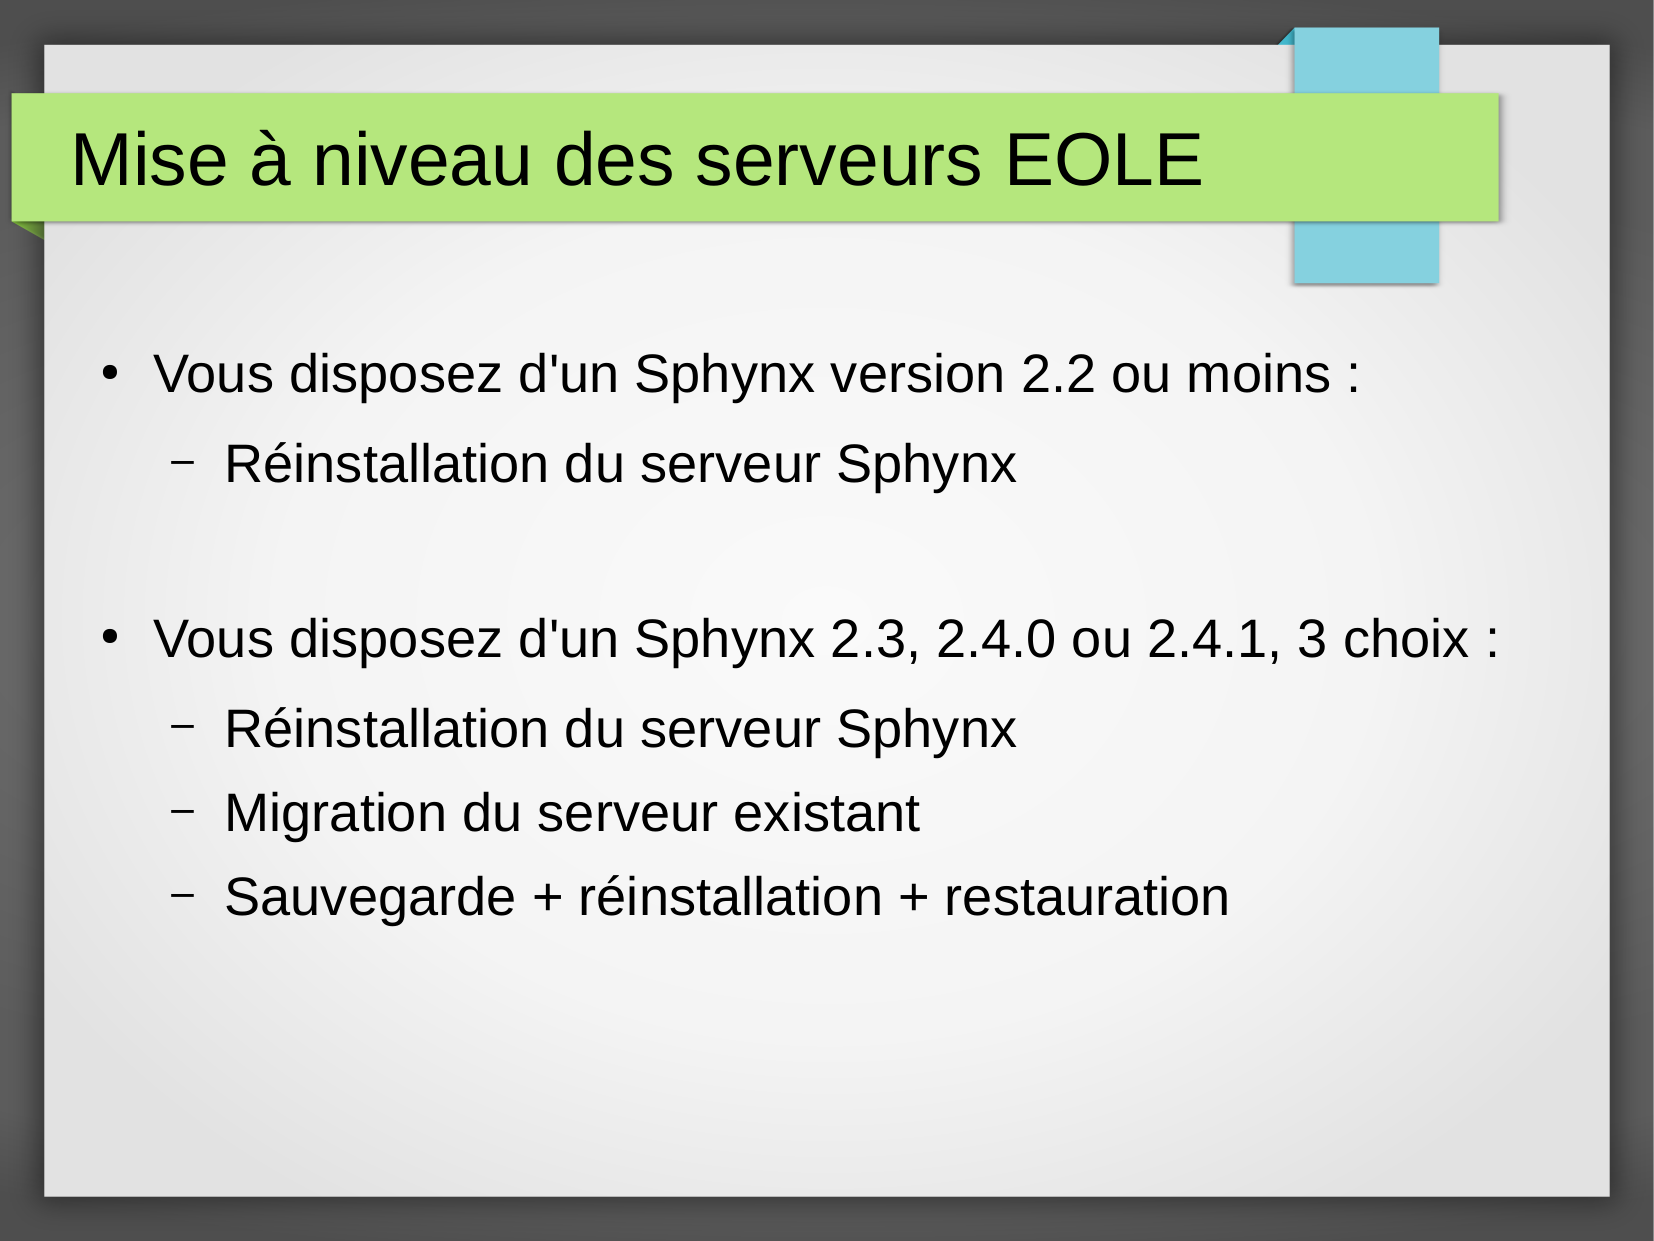

# Mise à niveau des serveurs EOLE
Vous disposez d'un Sphynx version 2.2 ou moins :
Réinstallation du serveur Sphynx
Vous disposez d'un Sphynx 2.3, 2.4.0 ou 2.4.1, 3 choix :
Réinstallation du serveur Sphynx
Migration du serveur existant
Sauvegarde + réinstallation + restauration